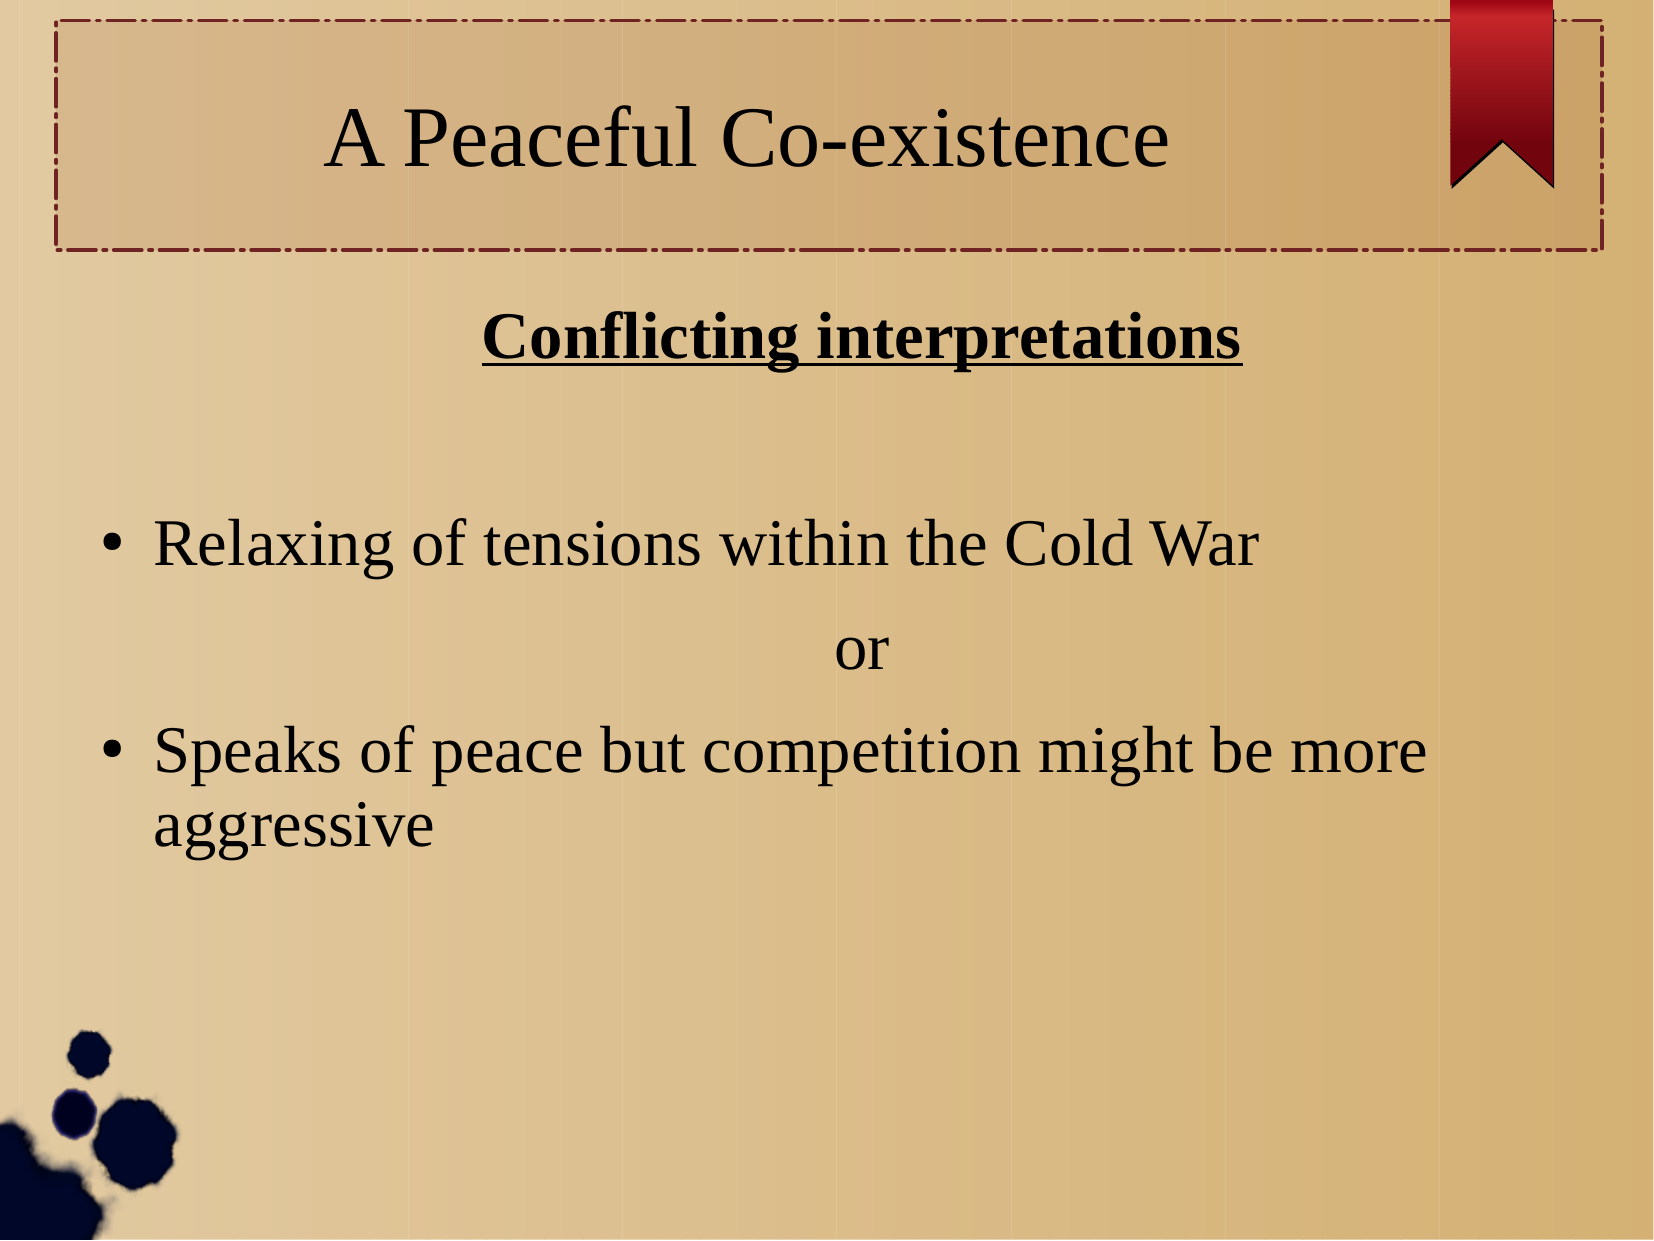

# A Peaceful Co-existence
Conflicting interpretations
Relaxing of tensions within the Cold War
or
Speaks of peace but competition might be more aggressive